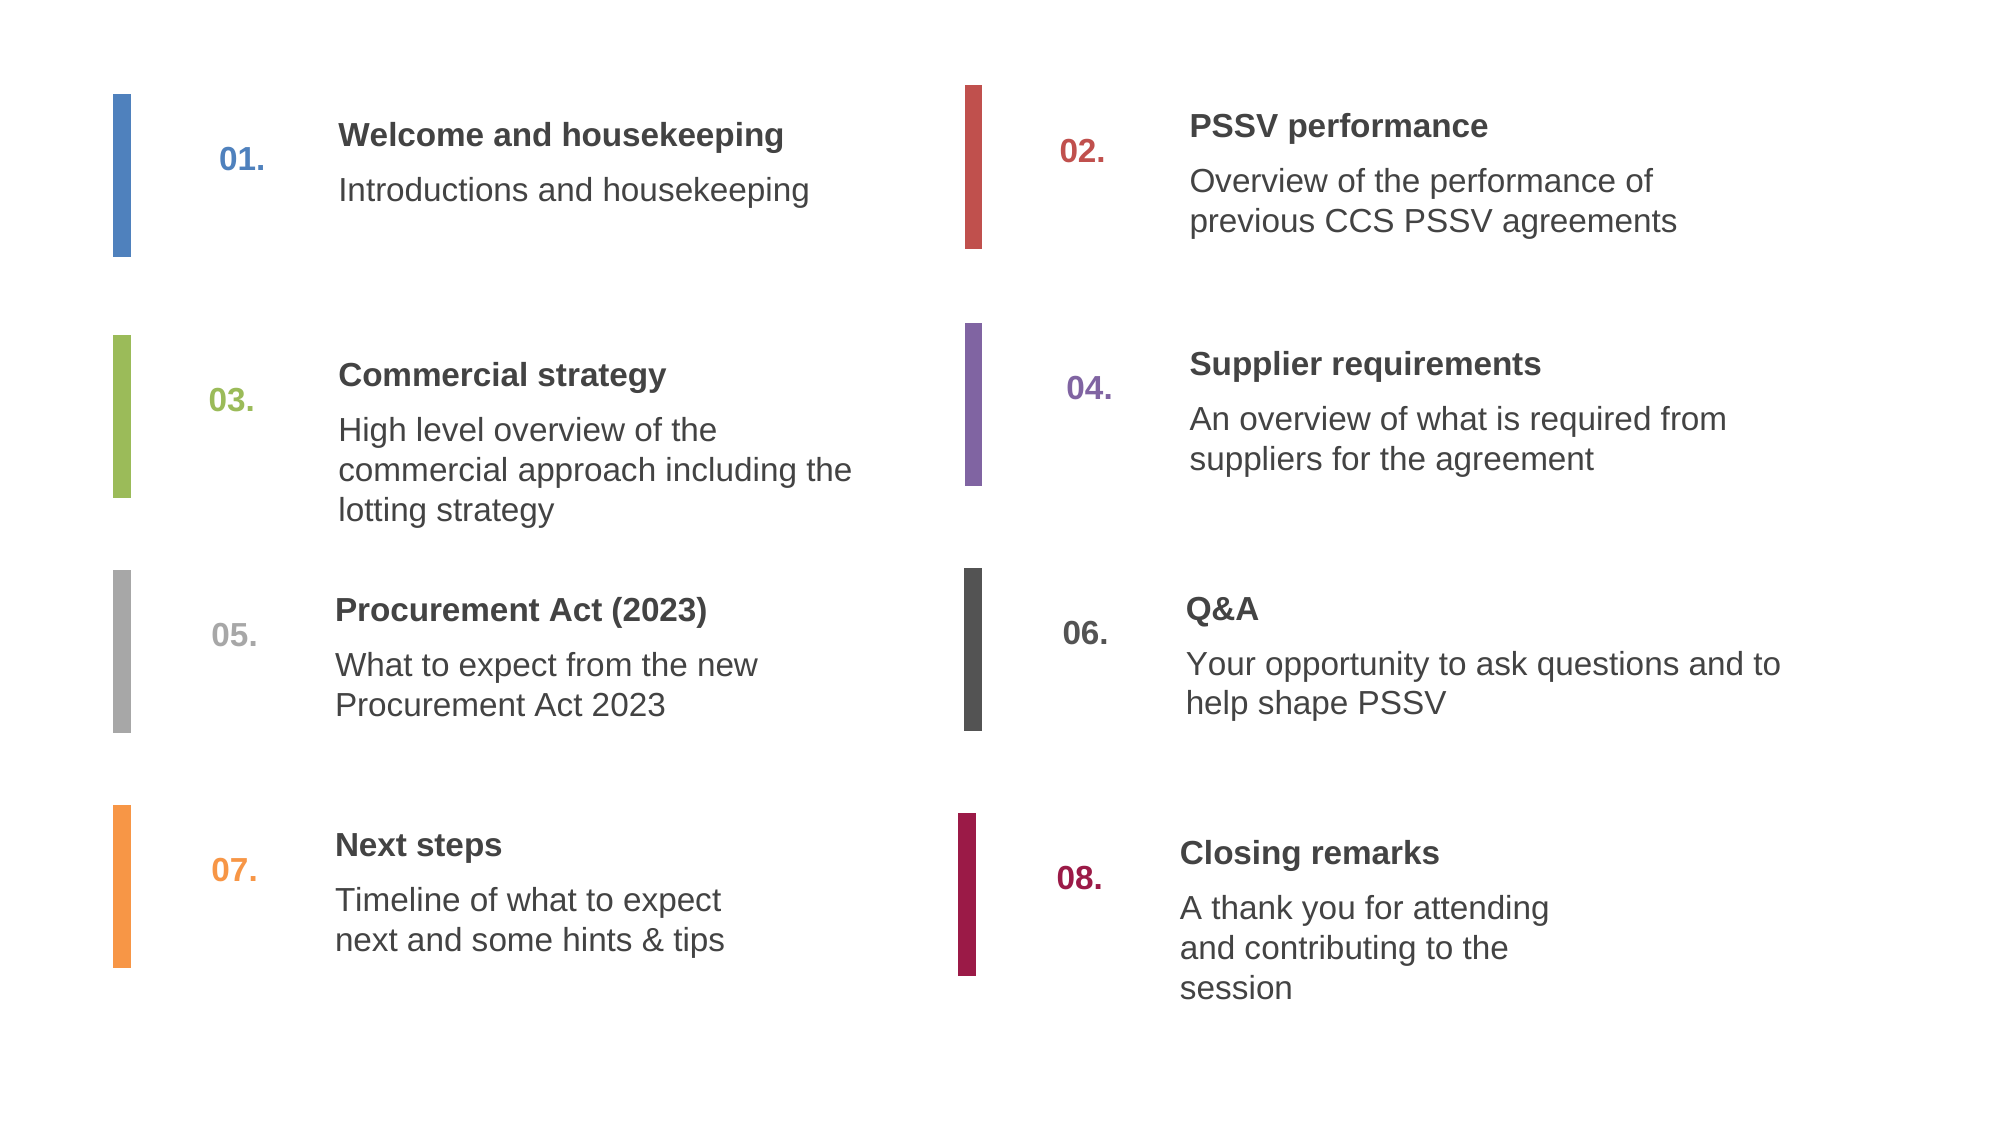

PSSV performance
Welcome and housekeeping
02.
01.
Overview of the performance of previous CCS PSSV agreements
Introductions and housekeeping
Supplier requirements
Commercial strategy
04.
03.
An overview of what is required from suppliers for the agreement
High level overview of the commercial approach including the lotting strategy
Q&A
Procurement Act (2023)
06.
05.
Your opportunity to ask questions and to help shape PSSV
What to expect from the new Procurement Act 2023
Next steps
Closing remarks
07.
08.
Timeline of what to expect next and some hints & tips
A thank you for attending and contributing to the session